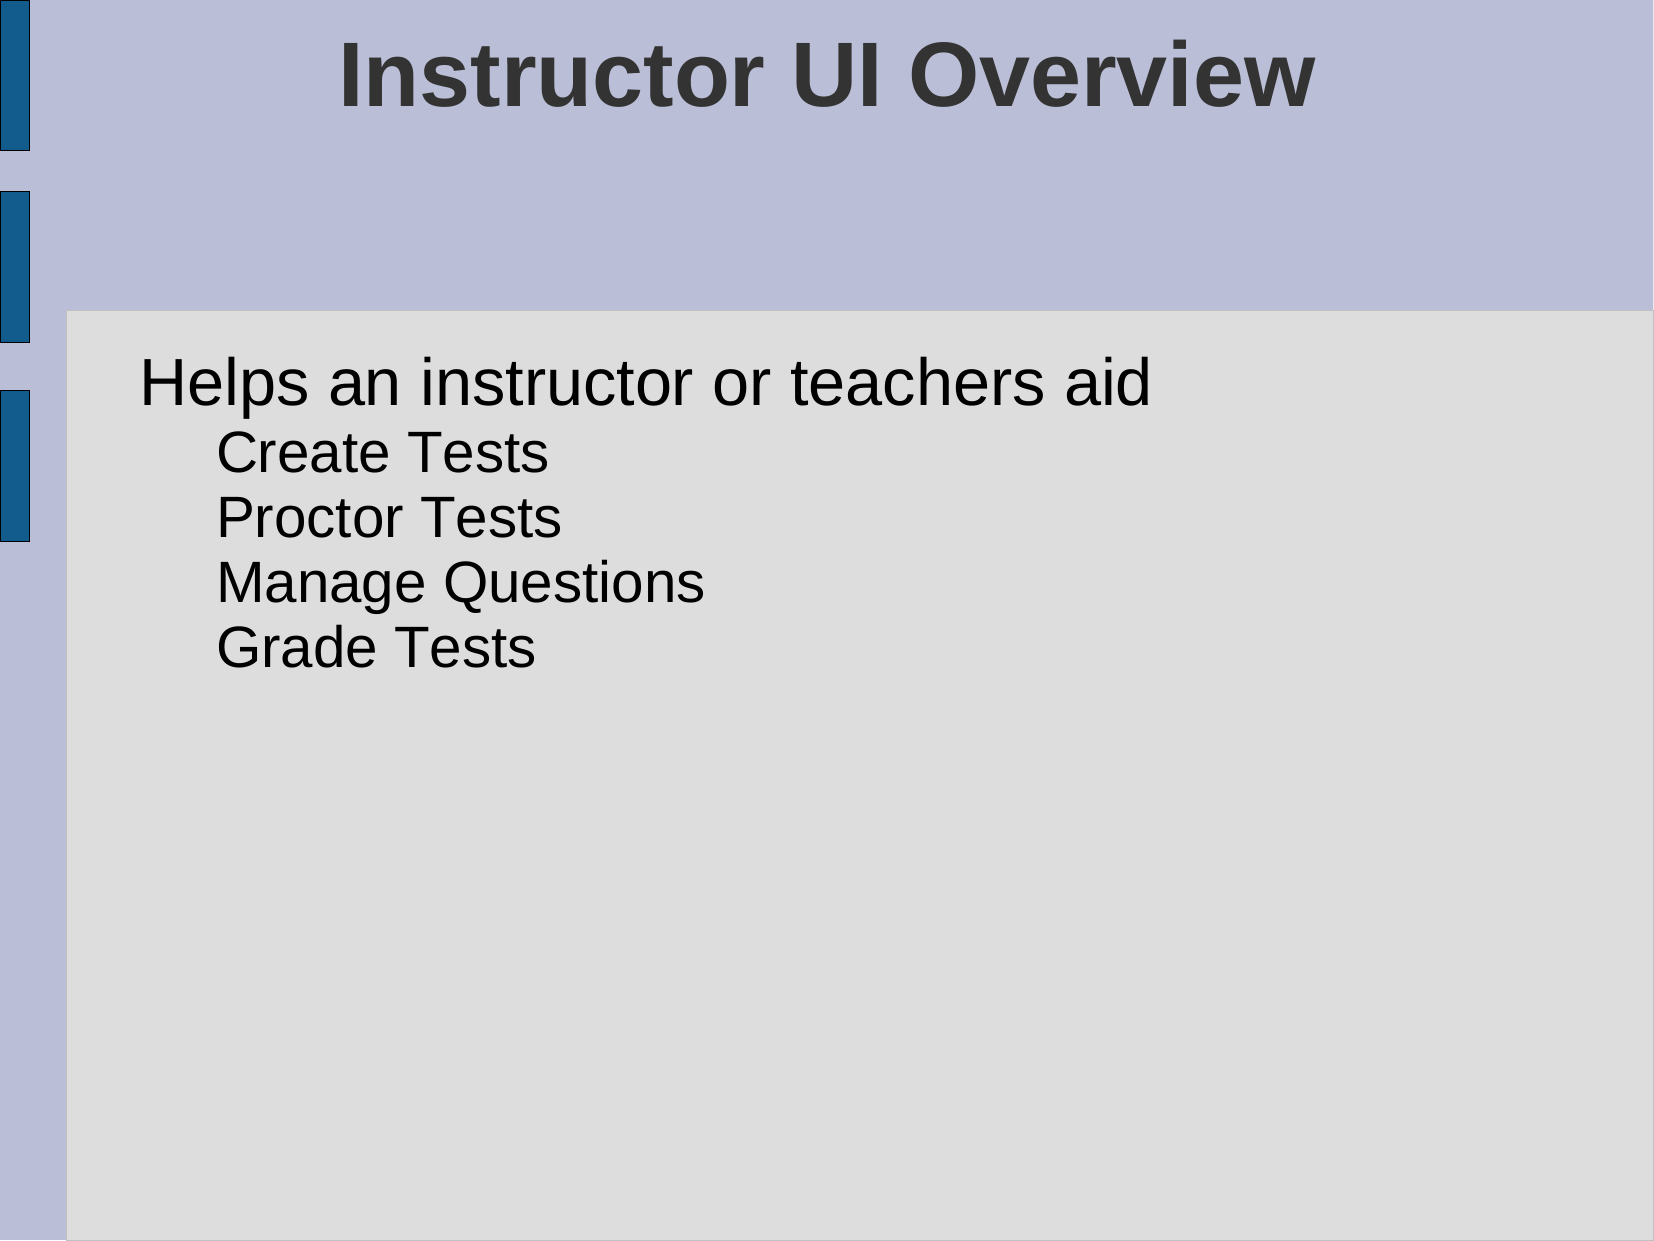

# Instructor UI Overview
Helps an instructor or teachers aid
Create Tests
Proctor Tests
Manage Questions
Grade Tests